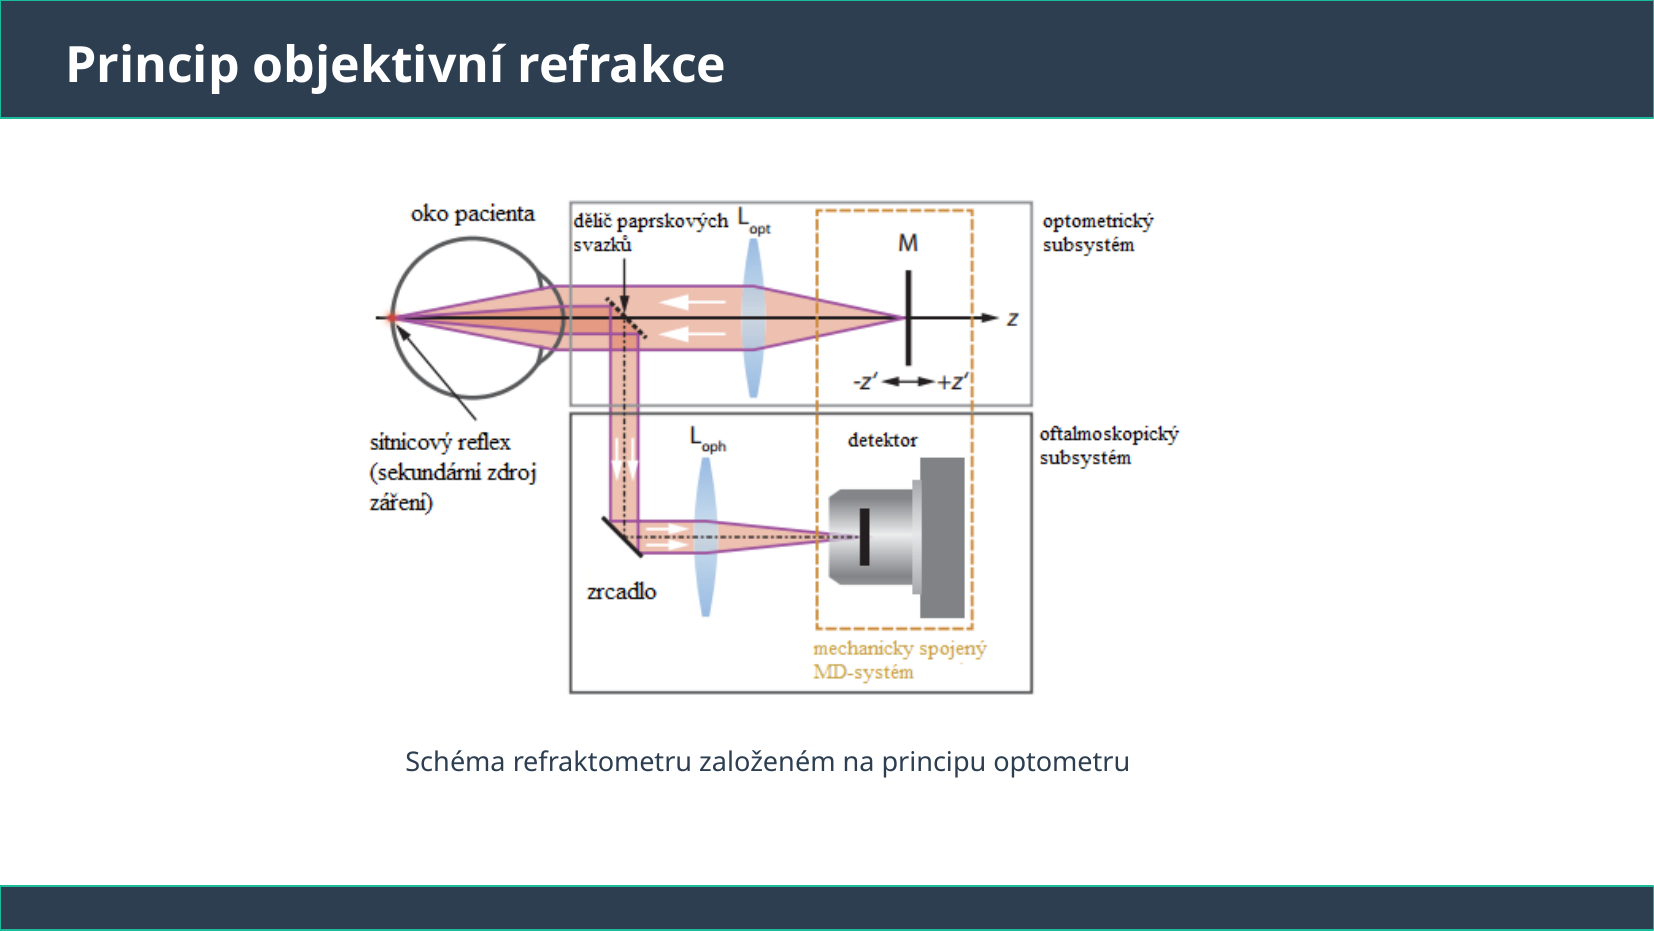

# Princip objektivní refrakce
Schéma refraktometru založeném na principu optometru
6